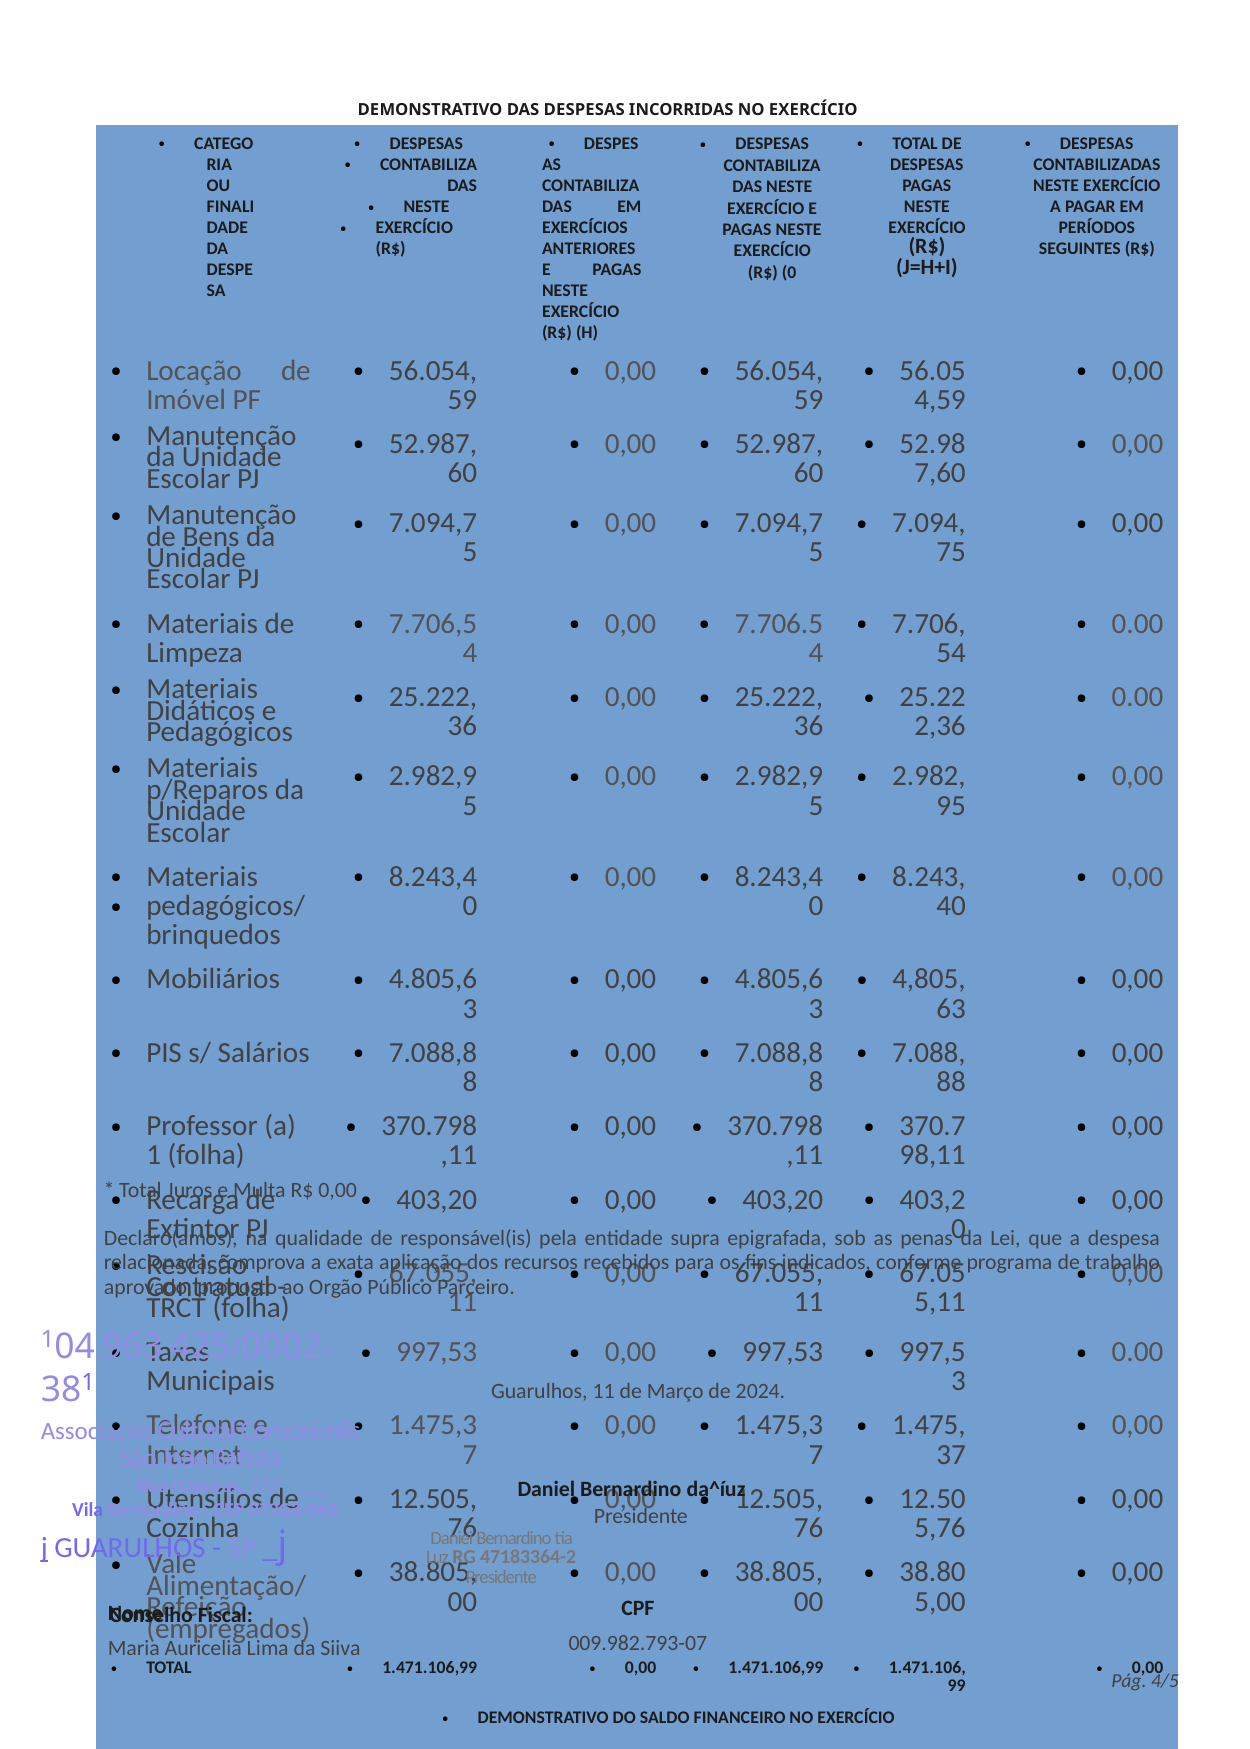

DEMONSTRATIVO DAS DESPESAS INCORRIDAS NO EXERCÍCIO
| CATEGORIA OU FINALIDADE DA DESPESA | DESPESAS CONTABILIZADAS NESTE EXERCÍCIO (R$) | DESPESAS CONTABILIZADAS EM EXERCÍCIOS ANTERIORES E PAGAS NESTE EXERCÍCIO (R$) (H) | DESPESAS CONTABILIZADAS NESTE EXERCÍCIO E PAGAS NESTE EXERCÍCIO (R$) (0 | TOTAL DE DESPESAS PAGAS NESTE EXERCÍCIO (R$) (J=H+I) | DESPESAS CONTABILIZADAS NESTE EXERCÍCIO A PAGAR EM PERÍODOS SEGUINTES (R$) |
| --- | --- | --- | --- | --- | --- |
| Locação de Imóvel PF | 56.054,59 | 0,00 | 56.054,59 | 56.054,59 | 0,00 |
| Manutenção da Unidade Escolar PJ | 52.987,60 | 0,00 | 52.987,60 | 52.987,60 | 0,00 |
| Manutenção de Bens da Unidade Escolar PJ | 7.094,75 | 0,00 | 7.094,75 | 7.094,75 | 0,00 |
| Materiais de Limpeza | 7.706,54 | 0,00 | 7.706.54 | 7.706,54 | 0.00 |
| Materiais Didáticos e Pedagógicos | 25.222,36 | 0,00 | 25.222,36 | 25.222,36 | 0.00 |
| Materiais p/Reparos da Unidade Escolar | 2.982,95 | 0,00 | 2.982,95 | 2.982,95 | 0,00 |
| Materiais pedagógicos/brinquedos | 8.243,40 | 0,00 | 8.243,40 | 8.243,40 | 0,00 |
| Mobiliários | 4.805,63 | 0,00 | 4.805,63 | 4,805,63 | 0,00 |
| PIS s/ Salários | 7.088,88 | 0,00 | 7.088,88 | 7.088,88 | 0,00 |
| Professor (a) 1 (folha) | 370.798,11 | 0,00 | 370.798,11 | 370.798,11 | 0,00 |
| Recarga de Extintor PJ | 403,20 | 0,00 | 403,20 | 403,20 | 0,00 |
| Rescisão Contratual -TRCT (folha) | 67.055,11 | 0,00 | 67.055,11 | 67.055,11 | 0,00 |
| Taxas Municipais | 997,53 | 0,00 | 997,53 | 997,53 | 0.00 |
| Telefone e Internet | 1.475,37 | 0,00 | 1.475,37 | 1.475,37 | 0,00 |
| Utensílios de Cozinha | 12.505,76 | 0,00 | 12.505,76 | 12.505,76 | 0,00 |
| Vale Alimentação/Refeição (empregados) | 38.805,00 | 0,00 | 38.805,00 | 38.805,00 | 0,00 |
| TOTAL | 1.471.106,99 | 0,00 | 1.471.106,99 | 1.471.106,99 | 0,00 |
| | DEMONSTRATIVO DO SALDO FINANCEIRO NO EXERCÍCIO | | | | |
| (G) TOTAL DE RECURSOS DISPONÍVEIS NO EXERCÍCIO | | | | | 1.503.784,52 |
| (K) DESPESAS PAGAS NO EXERCÍCIO (H + 1 + Juros e Multa \*) | | | | | 1,471.106,99 |
| (L) RECURSO PÚBLICOS NÃO APLICADO (G | | K) | | | 32.677,53 |
| (M) VALOR DEVOLVIDO AO ÓRGÃO PÚBLICO | | | | | 0,00 |
| VALOR AUTORIZADO PARA APLICAÇÃO NO EXERCÍCIO SEGUINTE (L - M) | | | | | 32.677,53 |
* Total Juros e Multa R$ 0,00
Declaro(amos), na qualidade de responsável(is) pela entidade supra epigrafada, sob as penas da Lei, que a despesa relacionada, comprova a exata aplicação dos recursos recebidos para os fins indicados, conforme programa de trabalho aprovado, proposto ao Orgão Público Parceiro.
104.963.425/0002-381
Associação Cultural Comunimiis São João Batista
Rua Itapuras, 272 ___
Vila Bernardino - CEP 072G2-060
j guarulhos - SP _j
Conselho Fiscal:
Guarulhos, 11 de Março de 2024.
Daniel Bernardino da^íuz
Presidente
Daniei Bernardino tia Luz RG 47183364-2 Presidente
CPF
009.982.793-07
Nome
Maria Auricelia Lima da Siiva
Pág. 4/5